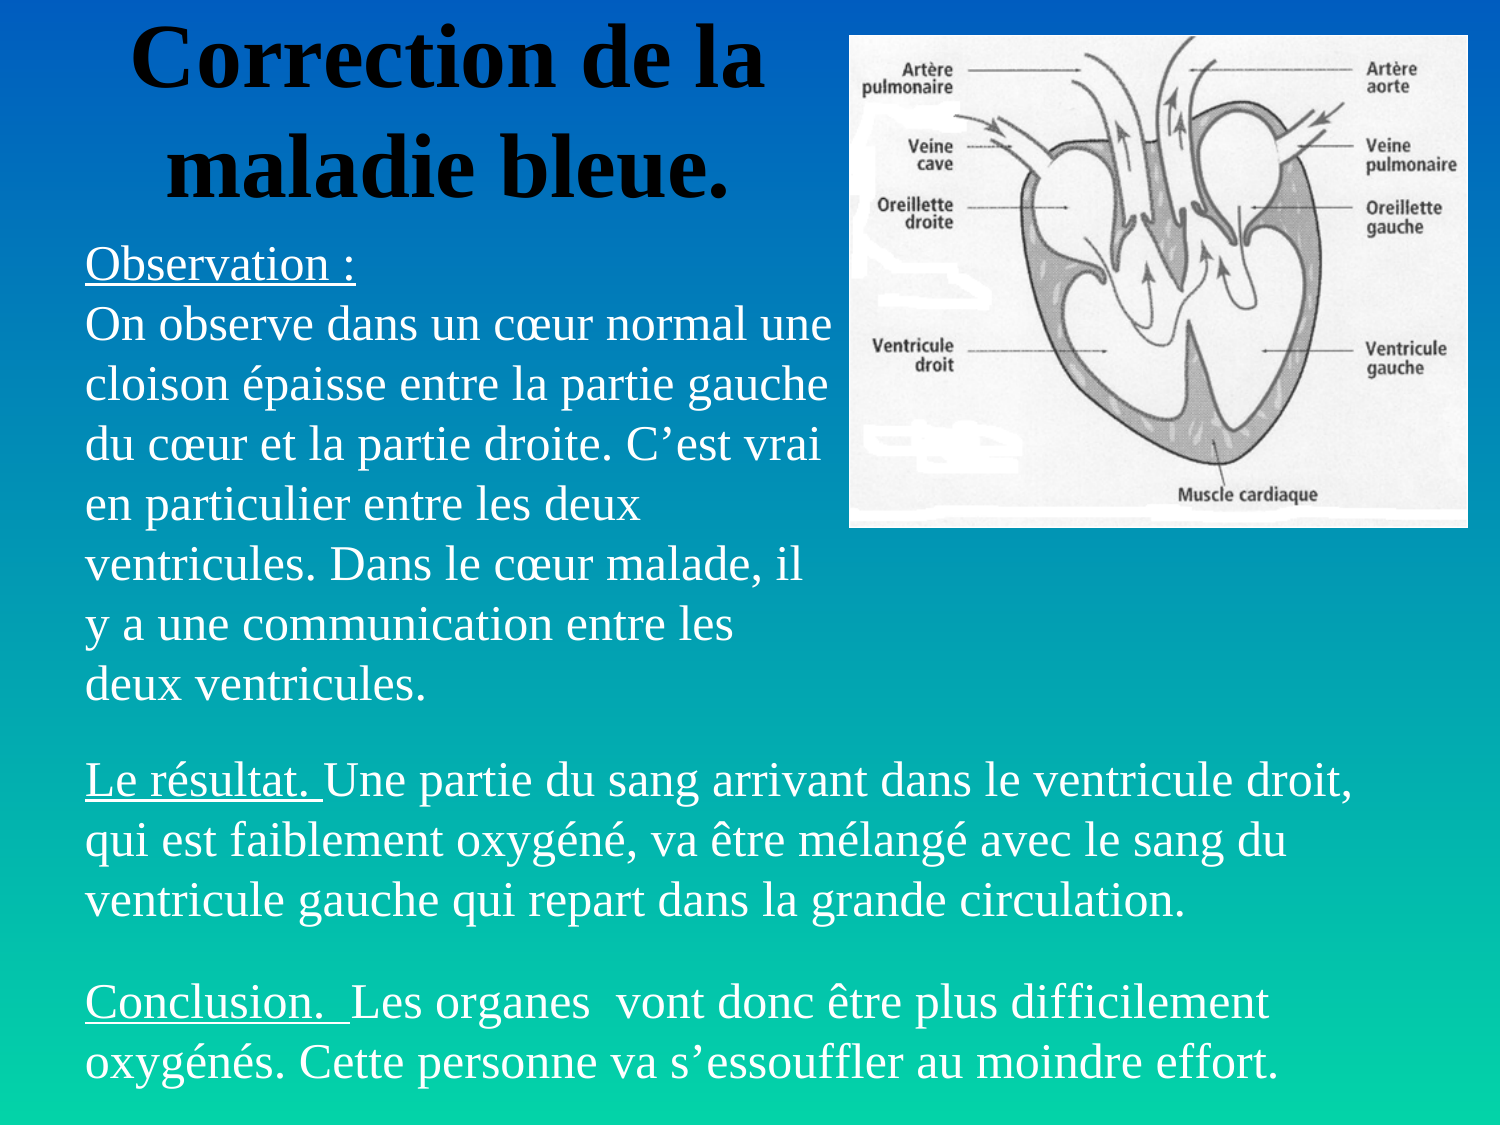

Correction de la maladie bleue.
Observation :
On observe dans un cœur normal une cloison épaisse entre la partie gauche du cœur et la partie droite. C’est vrai en particulier entre les deux ventricules. Dans le cœur malade, il y a une communication entre les deux ventricules.
Le résultat. Une partie du sang arrivant dans le ventricule droit, qui est faiblement oxygéné, va être mélangé avec le sang du ventricule gauche qui repart dans la grande circulation.
Conclusion. Les organes vont donc être plus difficilement oxygénés. Cette personne va s’essouffler au moindre effort.